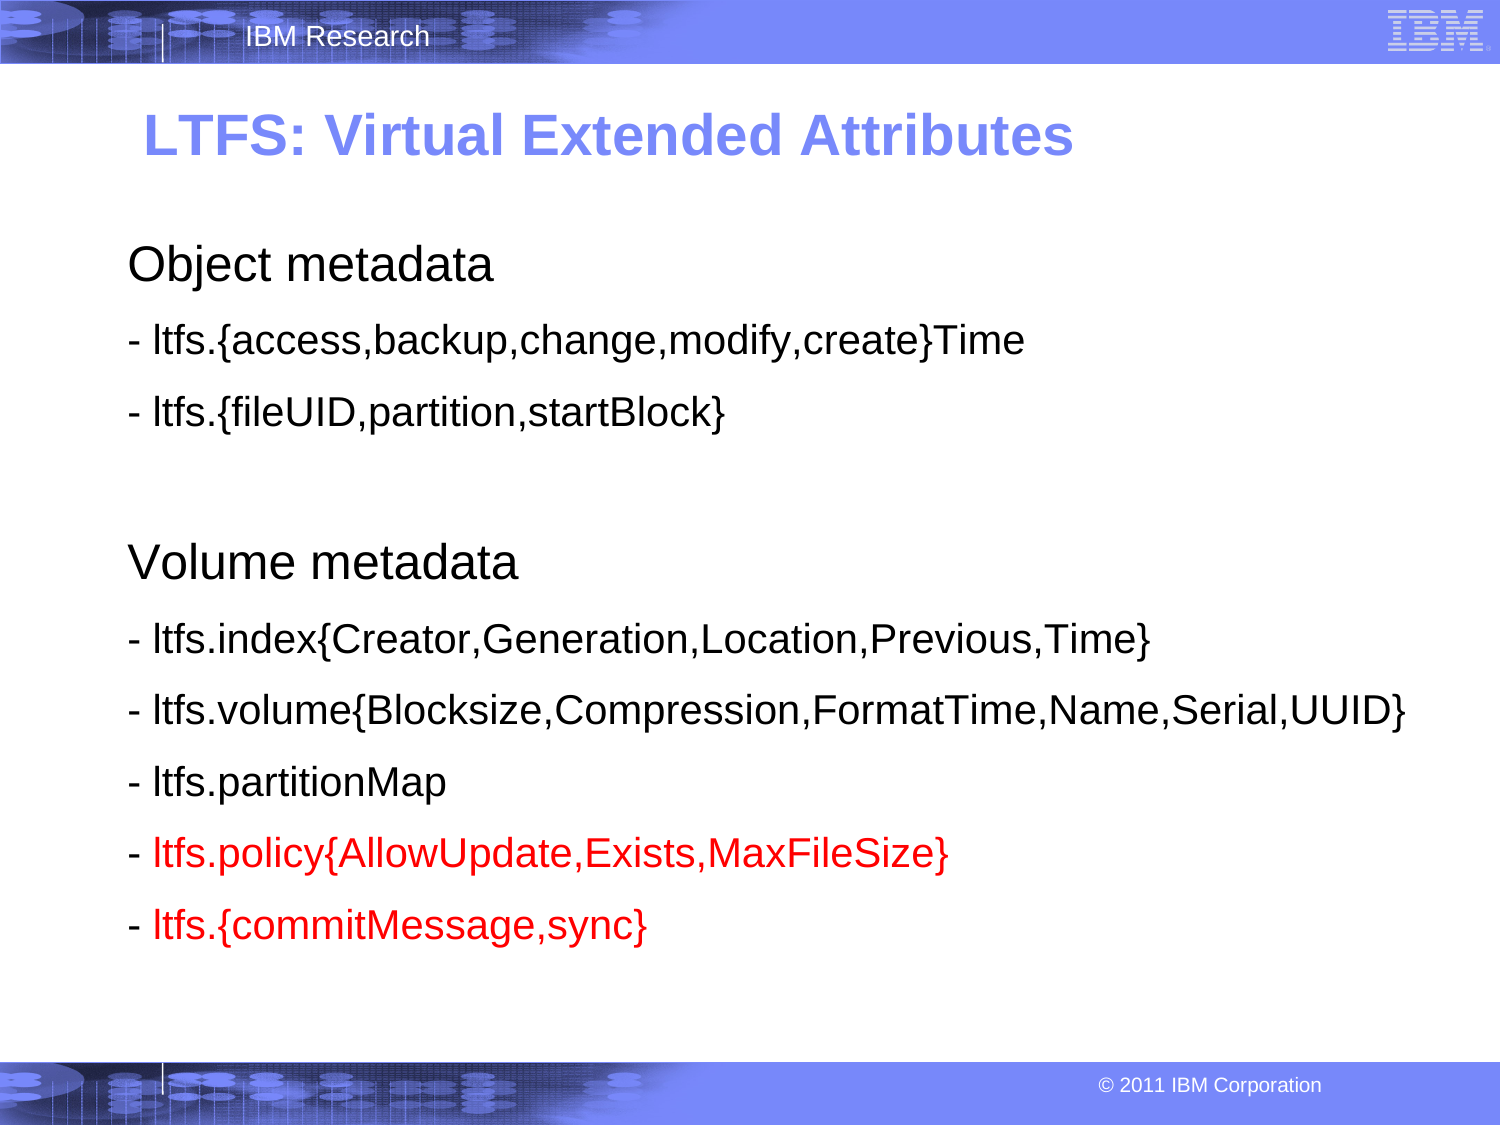

# LTFS: Virtual Extended Attributes
Object metadata
- ltfs.{access,backup,change,modify,create}Time
- ltfs.{fileUID,partition,startBlock}
Volume metadata
- ltfs.index{Creator,Generation,Location,Previous,Time}
- ltfs.volume{Blocksize,Compression,FormatTime,Name,Serial,UUID}
- ltfs.partitionMap
- ltfs.policy{AllowUpdate,Exists,MaxFileSize}
- ltfs.{commitMessage,sync}